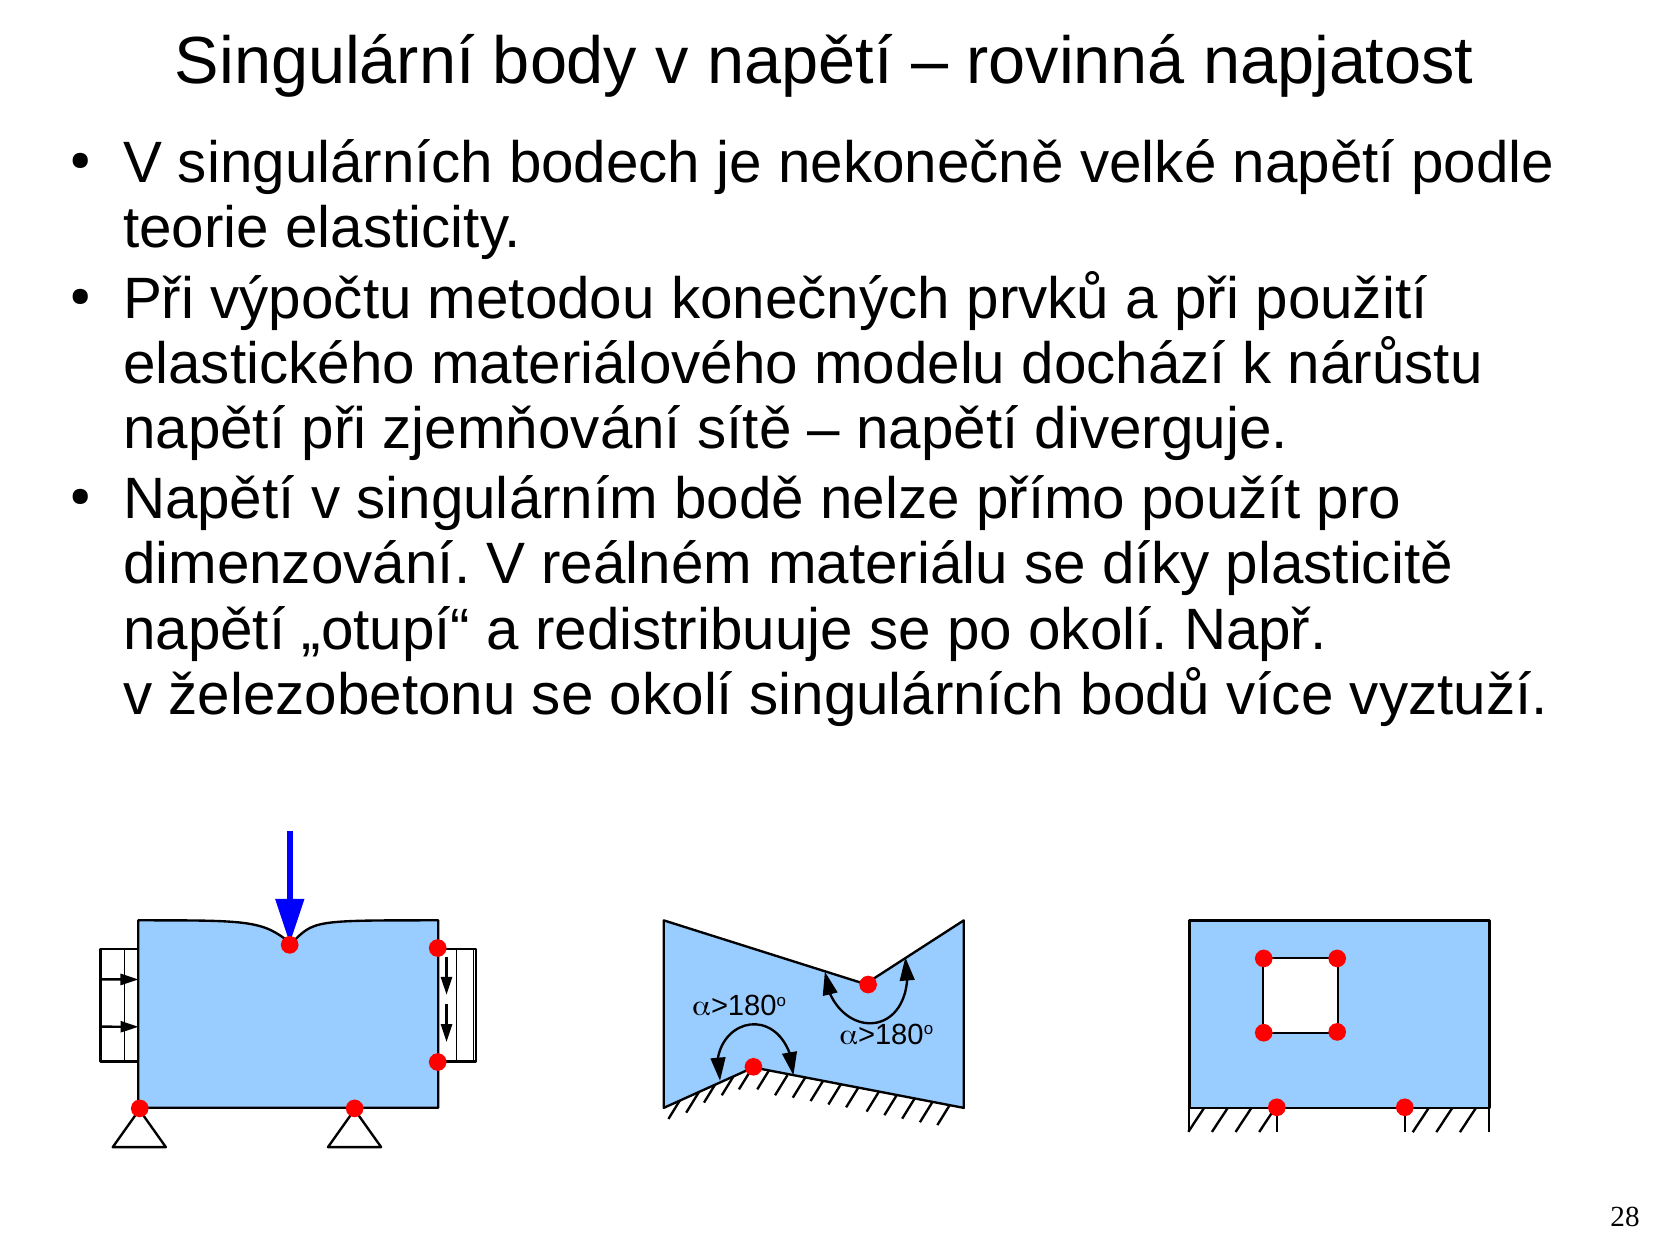

# Singulární body v napětí – rovinná napjatost
V singulárních bodech je nekonečně velké napětí podle teorie elasticity.
Při výpočtu metodou konečných prvků a při použití elastického materiálového modelu dochází k nárůstu napětí při zjemňování sítě – napětí diverguje.
Napětí v singulárním bodě nelze přímo použít pro dimenzování. V reálném materiálu se díky plasticitě napětí „otupí“ a redistribuuje se po okolí. Např. v železobetonu se okolí singulárních bodů více vyztuží.
a>180o
a>180o
28